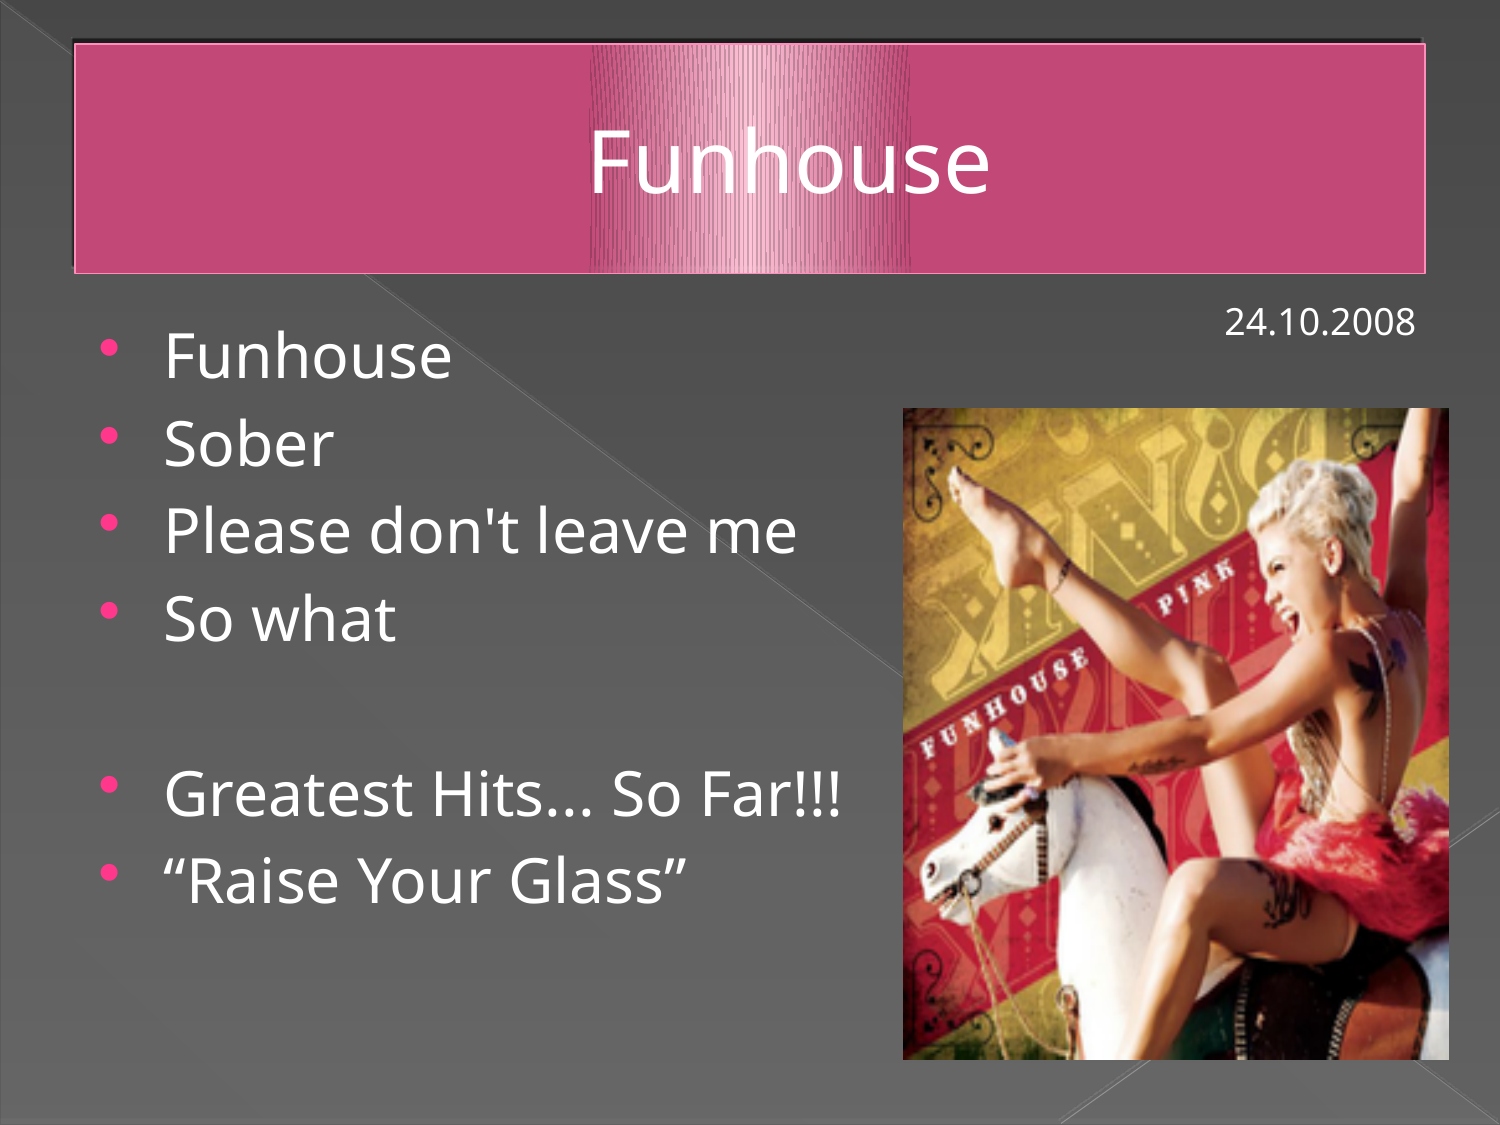

# Funhouse
24.10.2008
Funhouse
Sober
Please don't leave me
So what
Greatest Hits... So Far!!!
“Raise Your Glass”